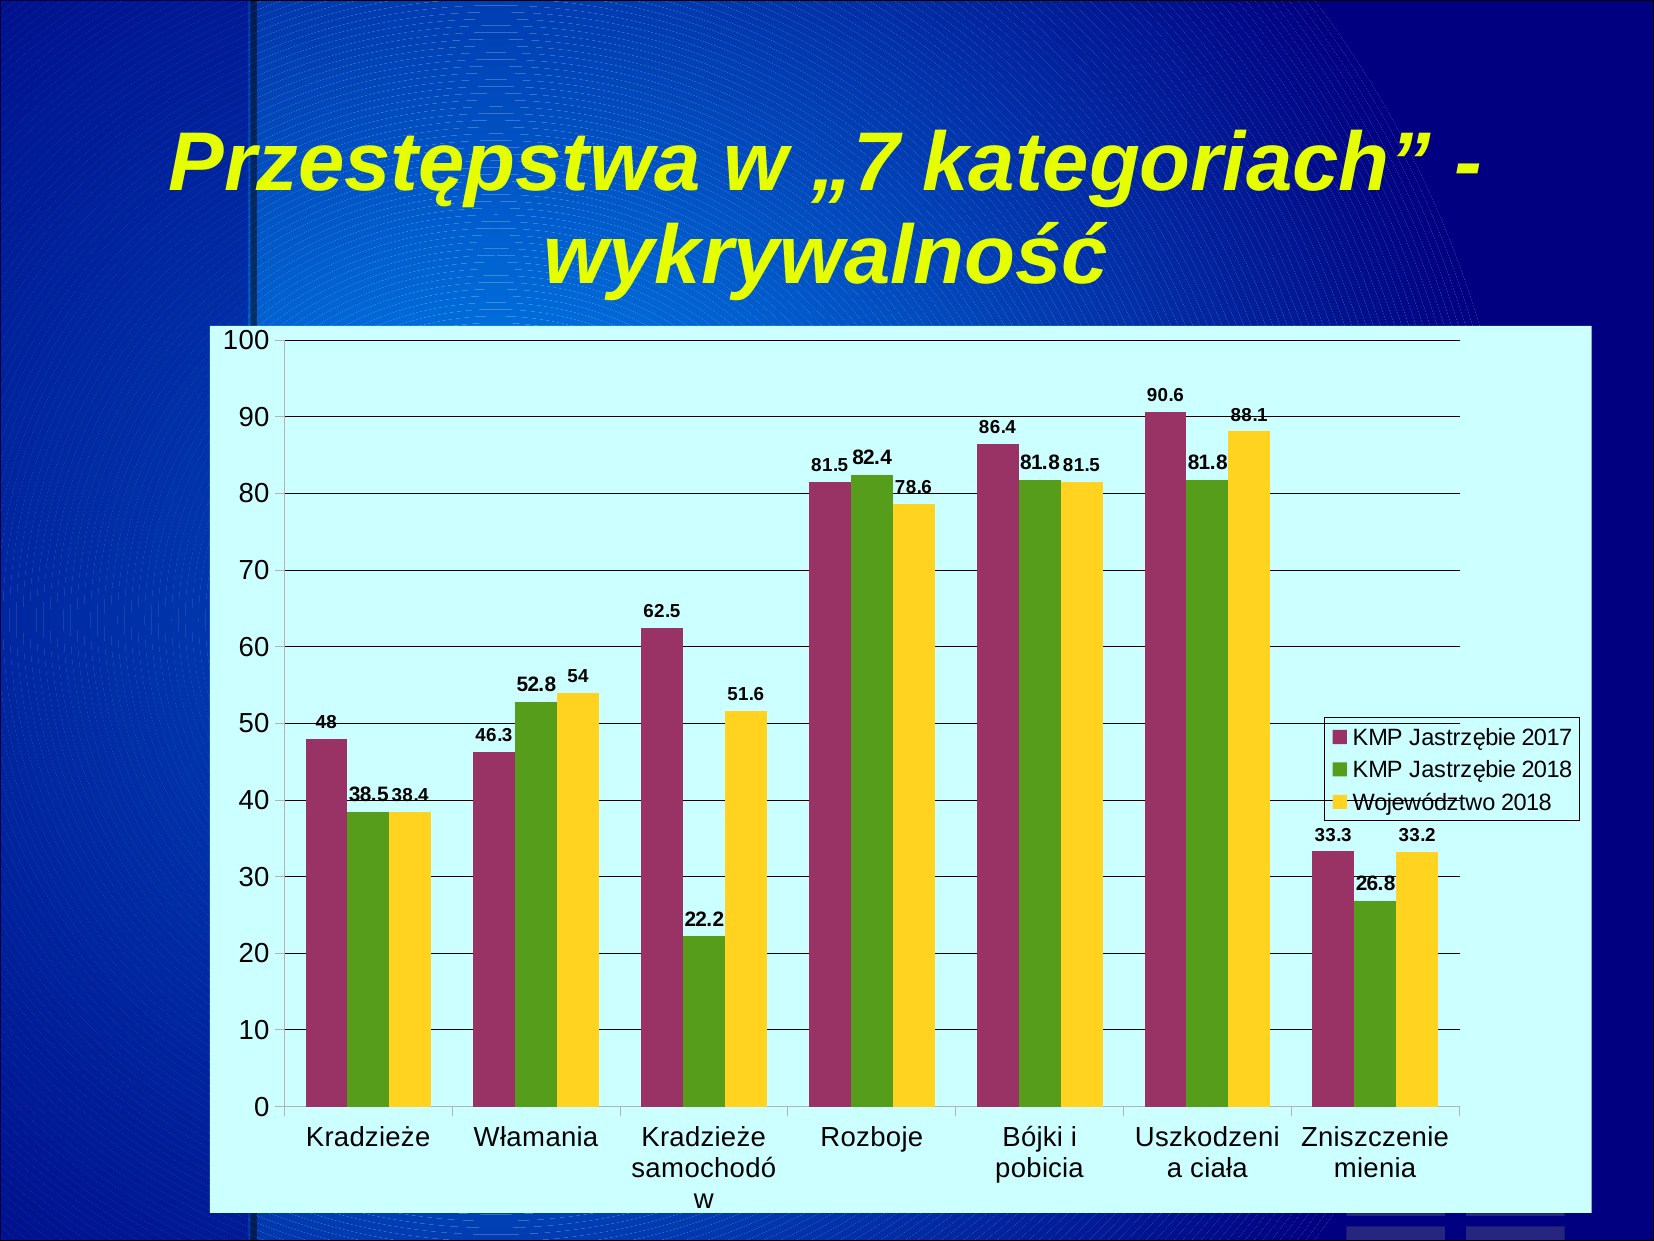

# Przestępstwa w „7 kategoriach” - wykrywalność
### Chart
| Category | KMP Jastrzębie 2017 | KMP Jastrzębie 2018 | Województwo 2018 |
|---|---|---|---|
| Kradzieże | 48.0 | 38.5 | 38.4 |
| Włamania | 46.3 | 52.8 | 54.0 |
| Kradzieże samochodów | 62.5 | 22.2 | 51.6 |
| Rozboje | 81.5 | 82.4 | 78.6 |
| Bójki i pobicia | 86.4 | 81.8 | 81.5 |
| Uszkodzenia ciała | 90.6 | 81.8 | 88.1 |
| Zniszczenie mienia | 33.3 | 26.8 | 33.2 |